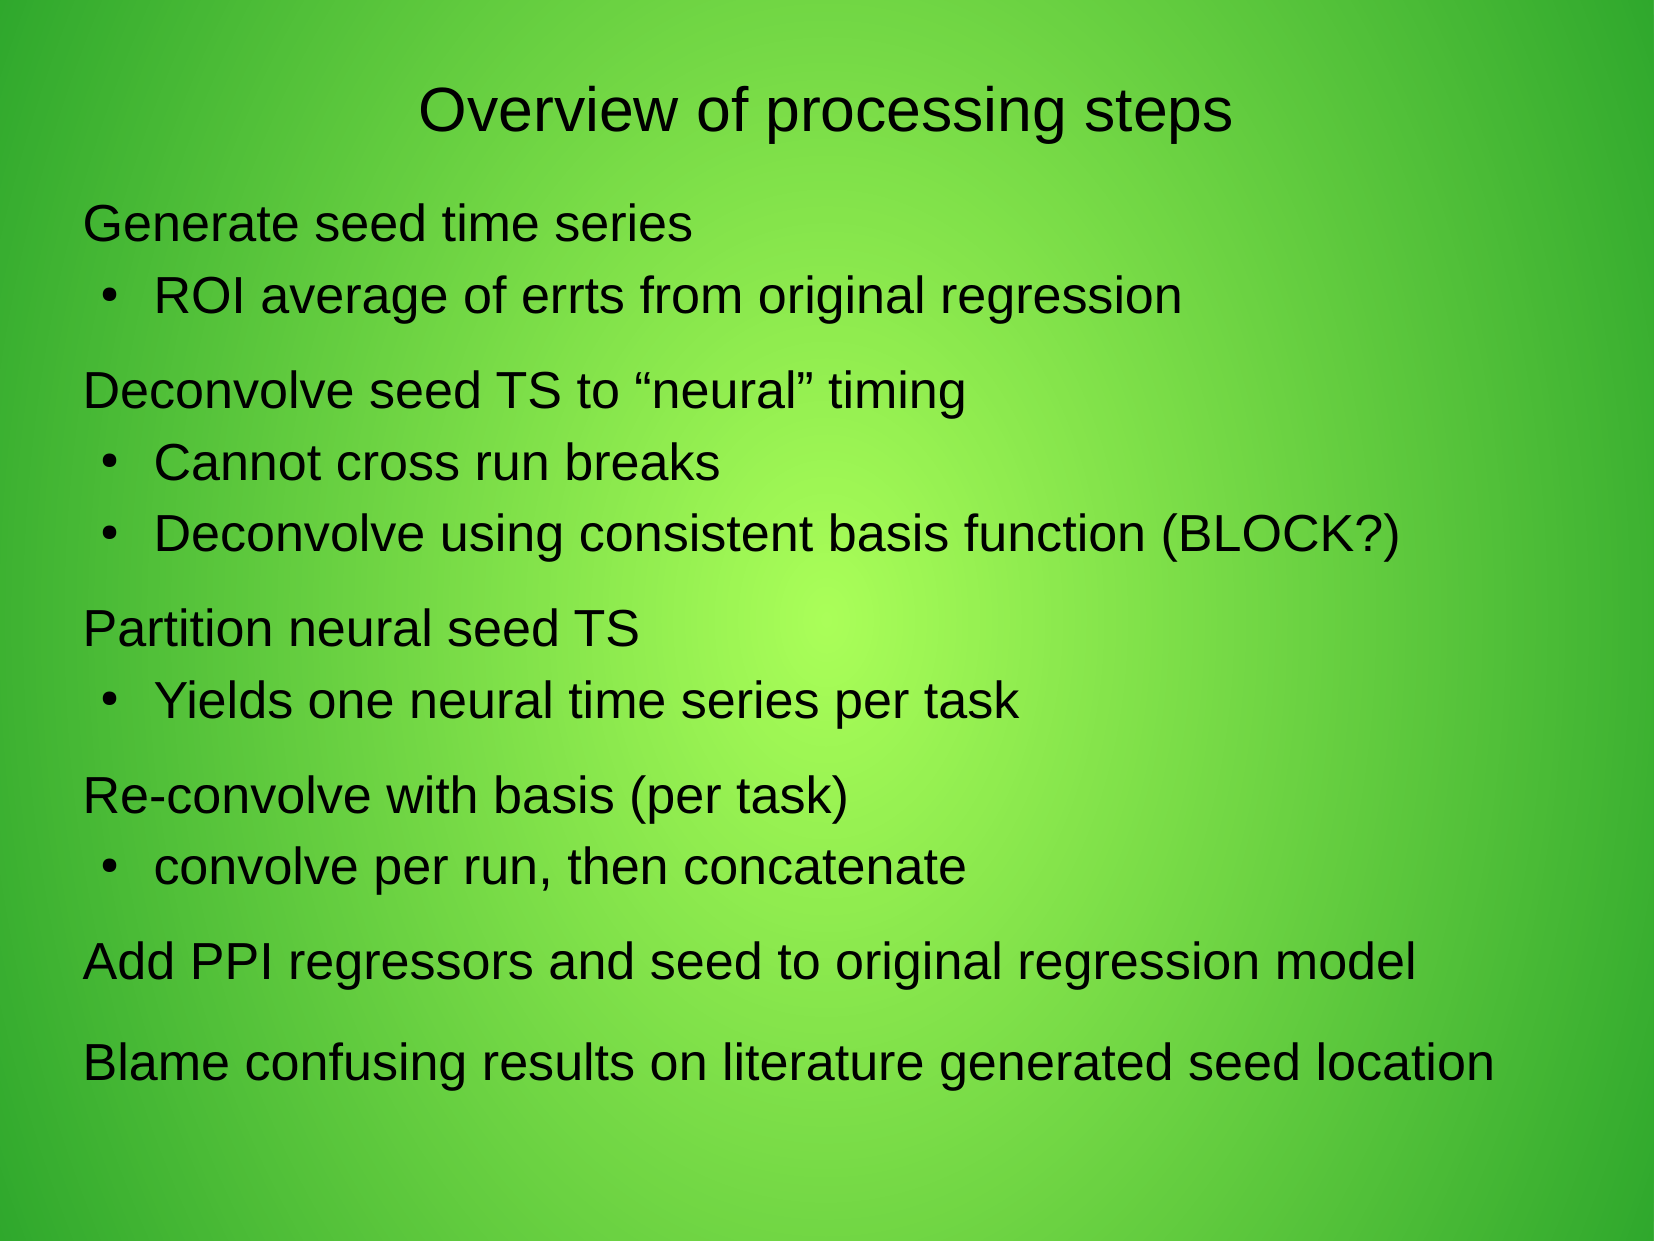

# Overview of processing steps
Generate seed time series
ROI average of errts from original regression
Deconvolve seed TS to “neural” timing
Cannot cross run breaks
Deconvolve using consistent basis function (BLOCK?)
Partition neural seed TS
Yields one neural time series per task
Re-convolve with basis (per task)
convolve per run, then concatenate
Add PPI regressors and seed to original regression model
Blame confusing results on literature generated seed location